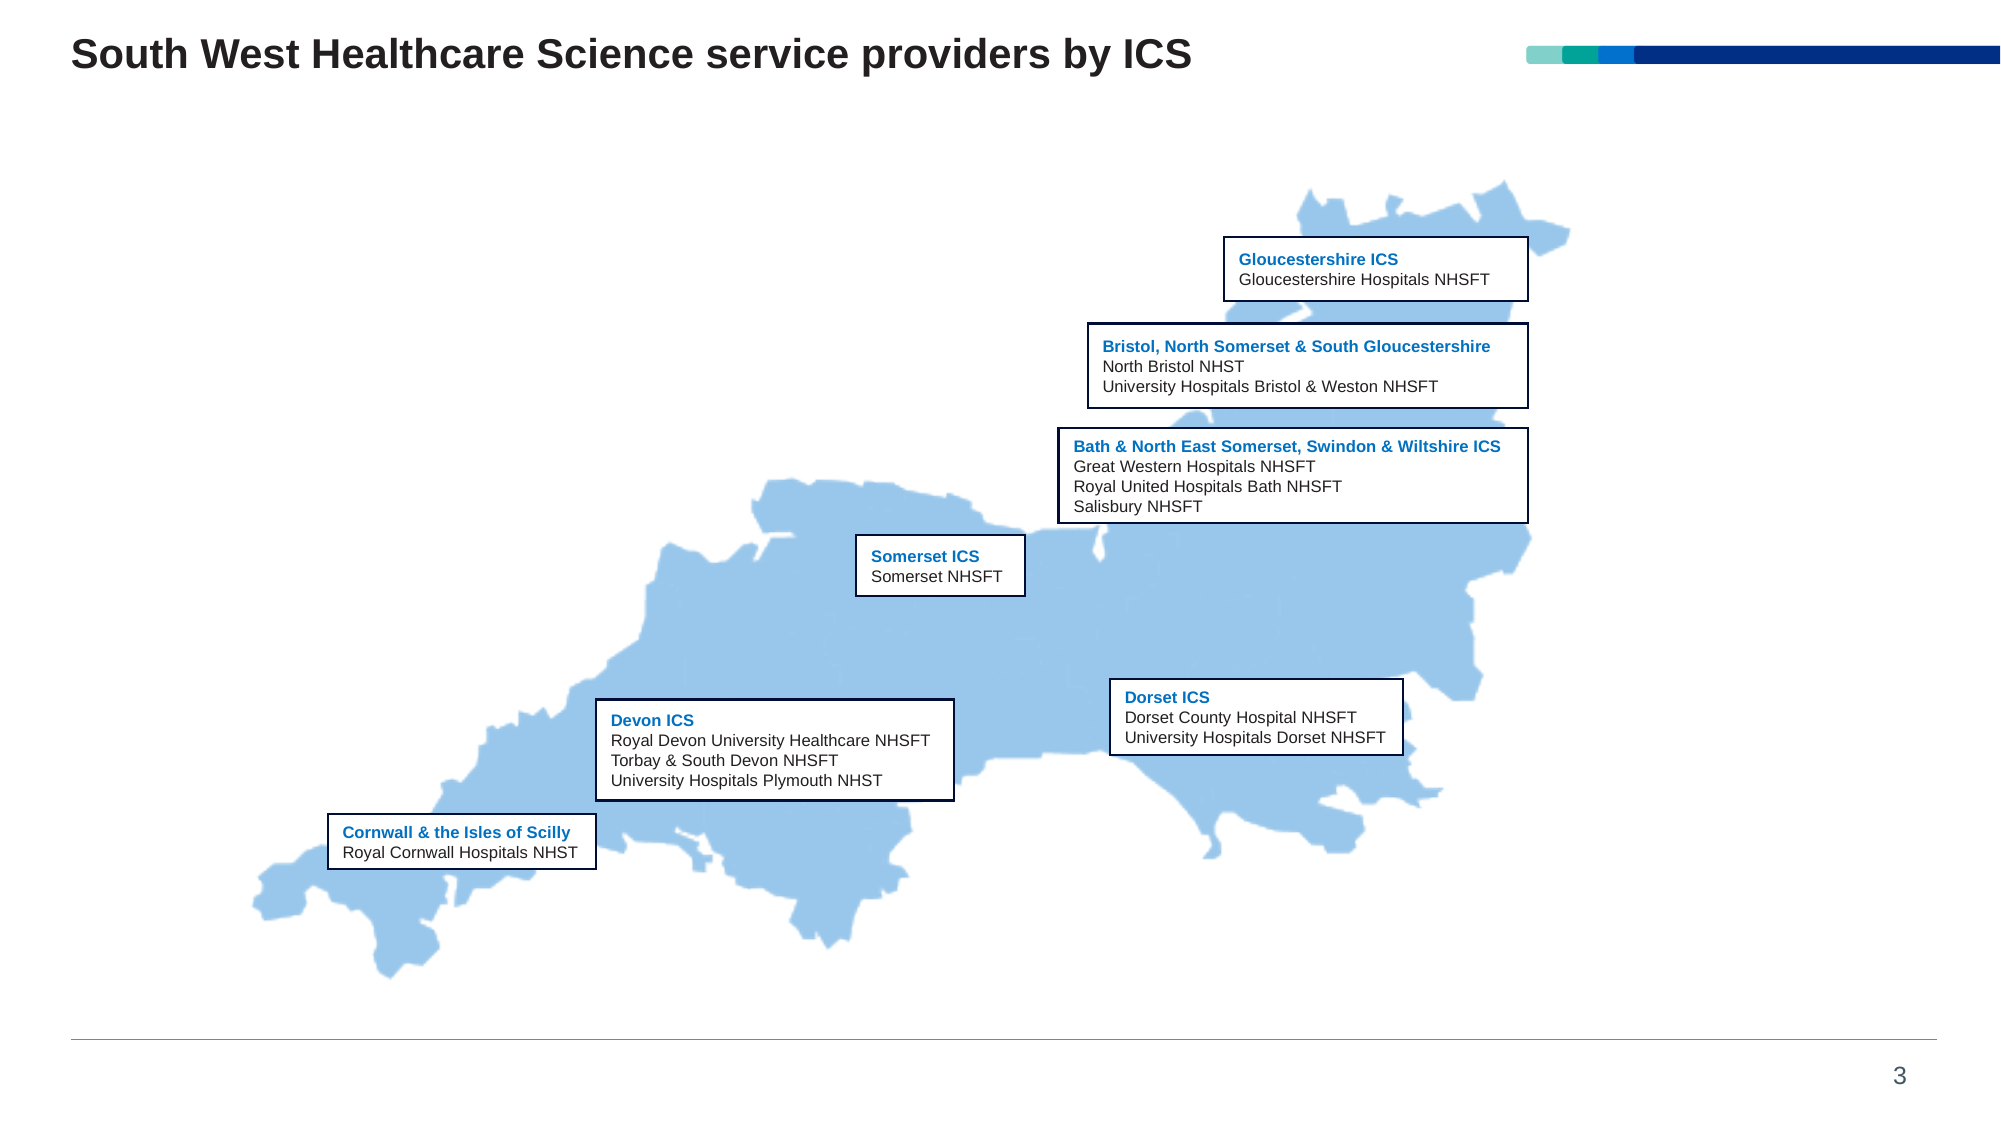

# South West Healthcare Science service providers by ICS
Gloucestershire ICS
Gloucestershire Hospitals NHSFT
Bristol, North Somerset & South Gloucestershire
North Bristol NHST
University Hospitals Bristol & Weston NHSFT
Bath & North East Somerset, Swindon & Wiltshire ICS
Great Western Hospitals NHSFT
Royal United Hospitals Bath NHSFT
Salisbury NHSFT
Somerset ICS
Somerset NHSFT
Dorset ICS
Dorset County Hospital NHSFT
University Hospitals Dorset NHSFT
Devon ICS
Royal Devon University Healthcare NHSFT
Torbay & South Devon NHSFT
University Hospitals Plymouth NHST
Cornwall & the Isles of Scilly
Royal Cornwall Hospitals NHST